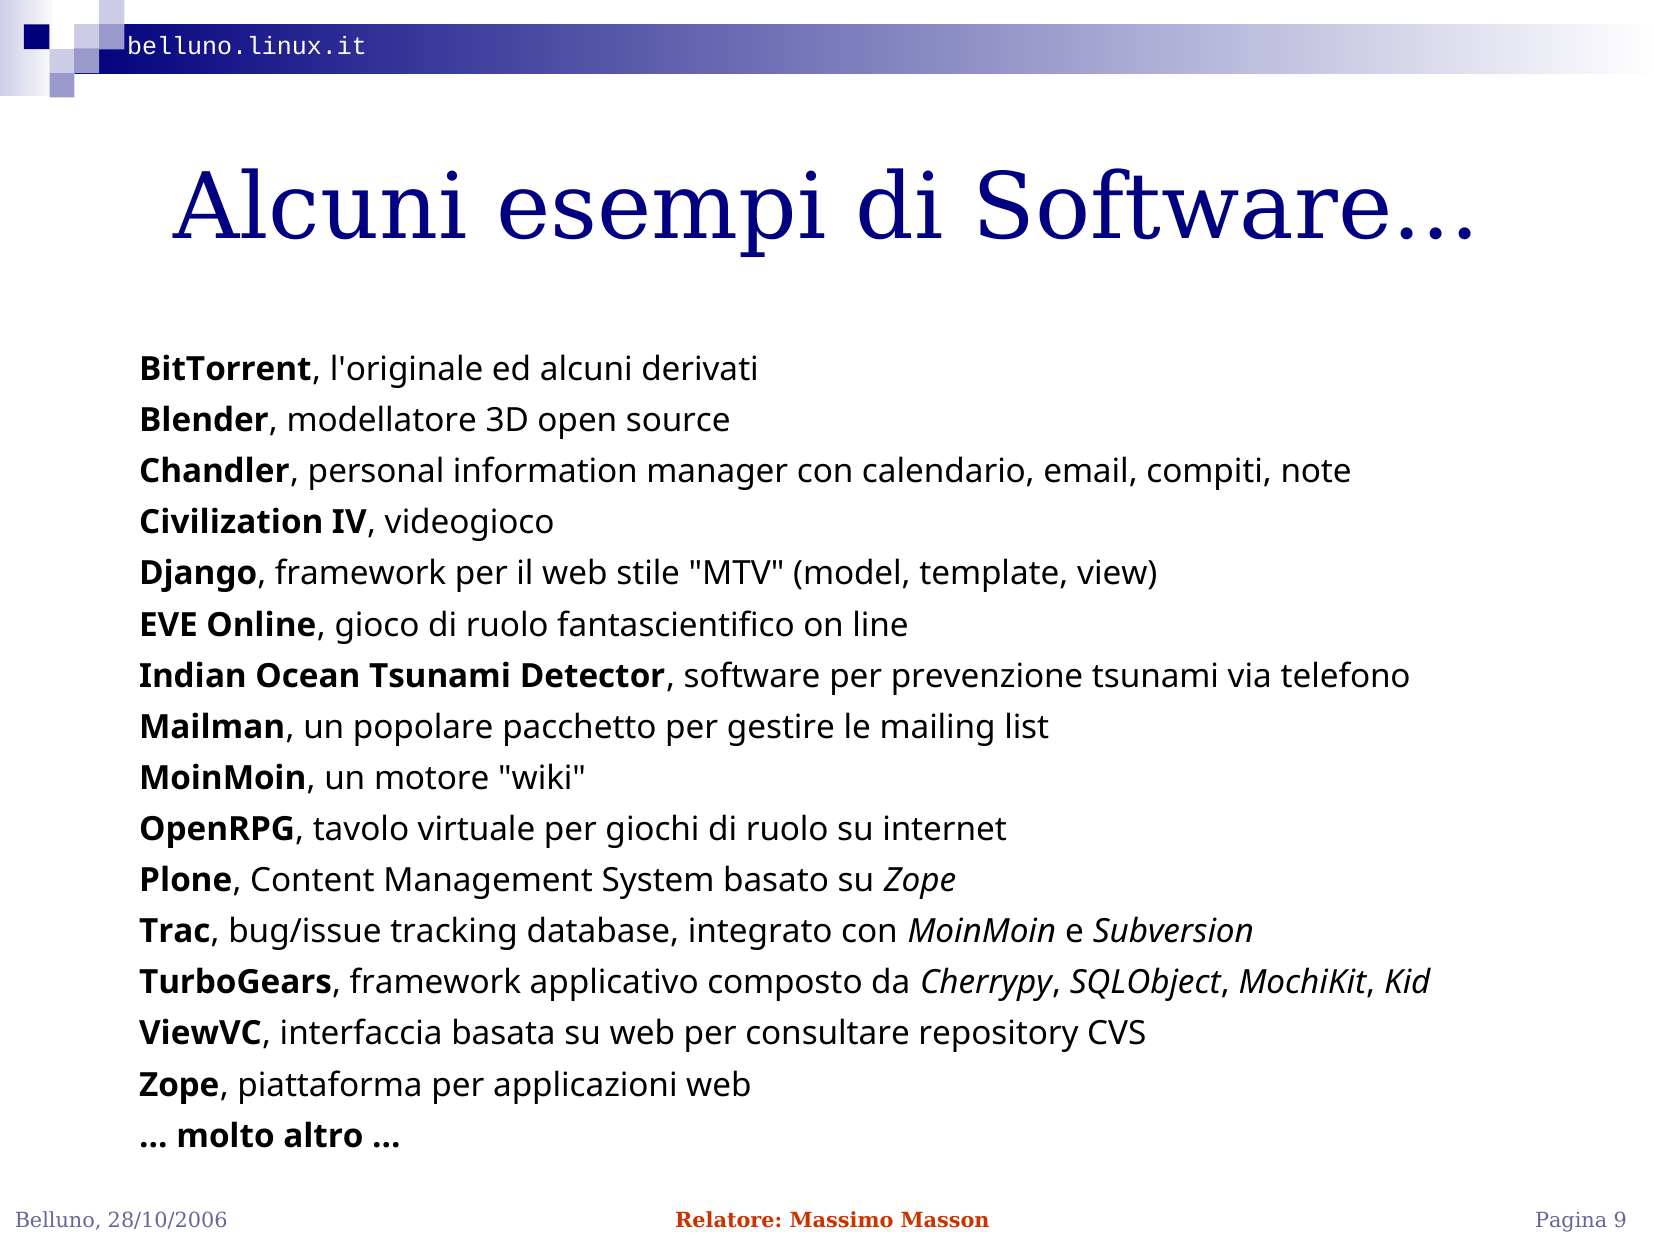

# Alcuni esempi di Software...
BitTorrent, l'originale ed alcuni derivati
Blender, modellatore 3D open source
Chandler, personal information manager con calendario, email, compiti, note
Civilization IV, videogioco
Django, framework per il web stile "MTV" (model, template, view)
EVE Online, gioco di ruolo fantascientifico on line
Indian Ocean Tsunami Detector, software per prevenzione tsunami via telefono
Mailman, un popolare pacchetto per gestire le mailing list
MoinMoin, un motore "wiki"
OpenRPG, tavolo virtuale per giochi di ruolo su internet
Plone, Content Management System basato su Zope
Trac, bug/issue tracking database, integrato con MoinMoin e Subversion
TurboGears, framework applicativo composto da Cherrypy, SQLObject, MochiKit, Kid
ViewVC, interfaccia basata su web per consultare repository CVS
Zope, piattaforma per applicazioni web
... molto altro ...